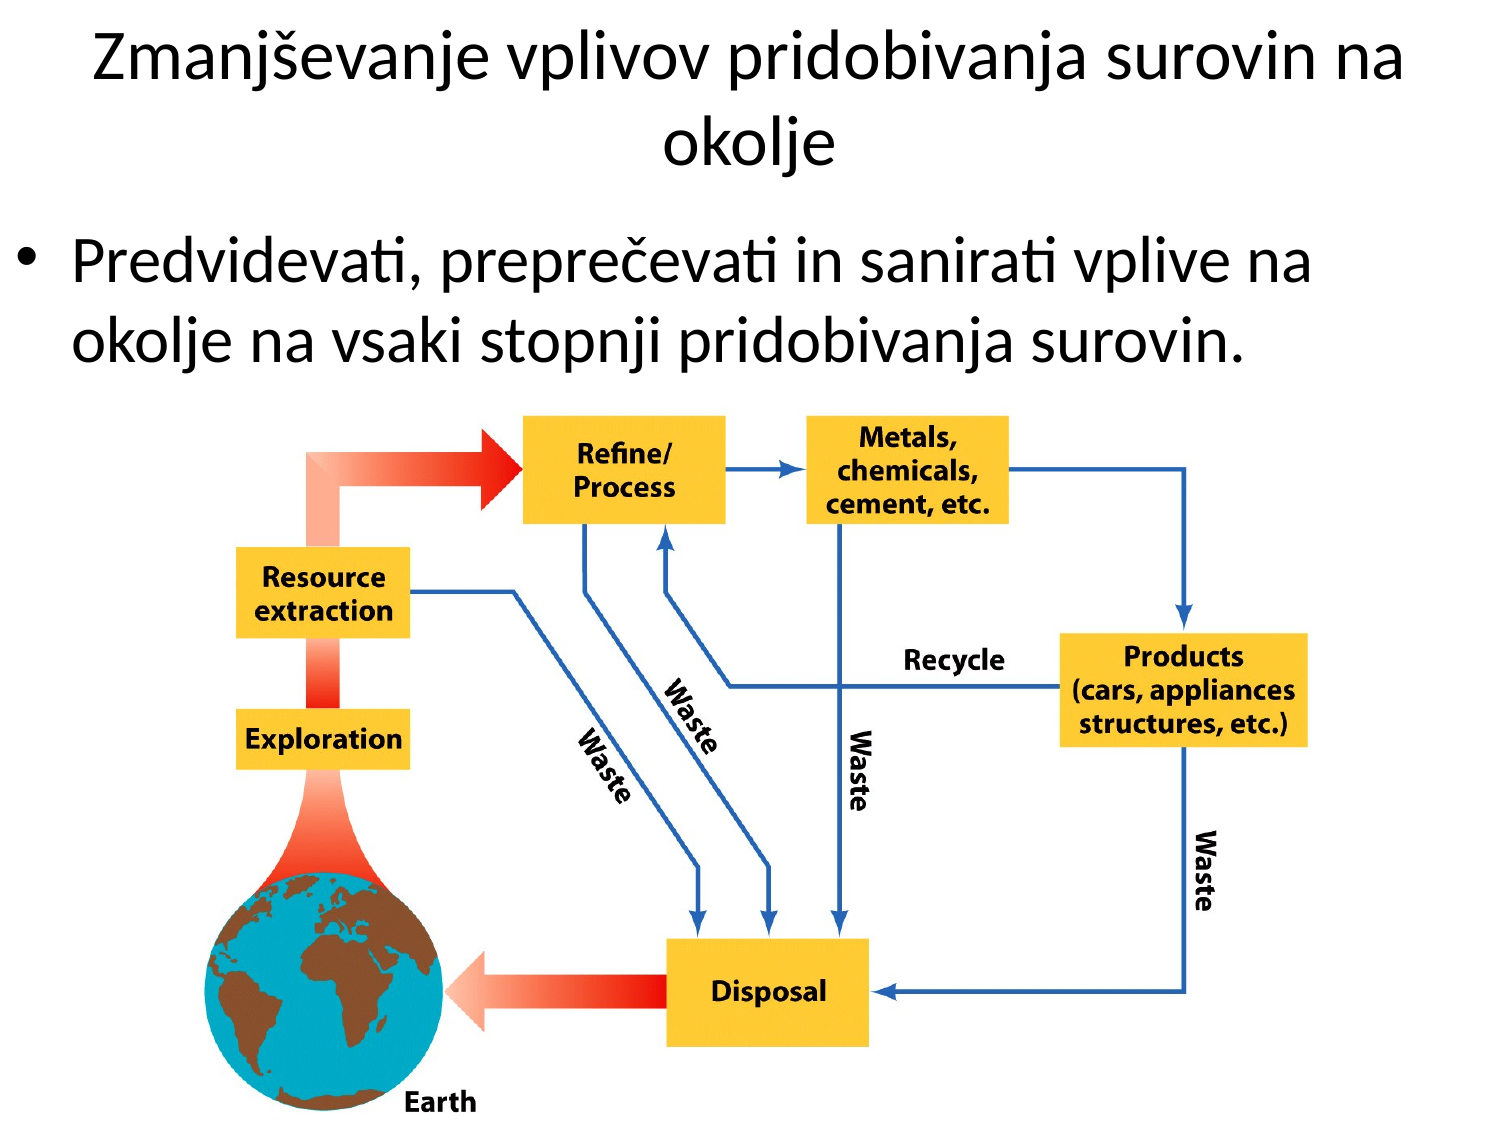

# Zmanjševanje vplivov pridobivanja surovin na okolje
Predvidevati, preprečevati in sanirati vplive na okolje na vsaki stopnji pridobivanja surovin.